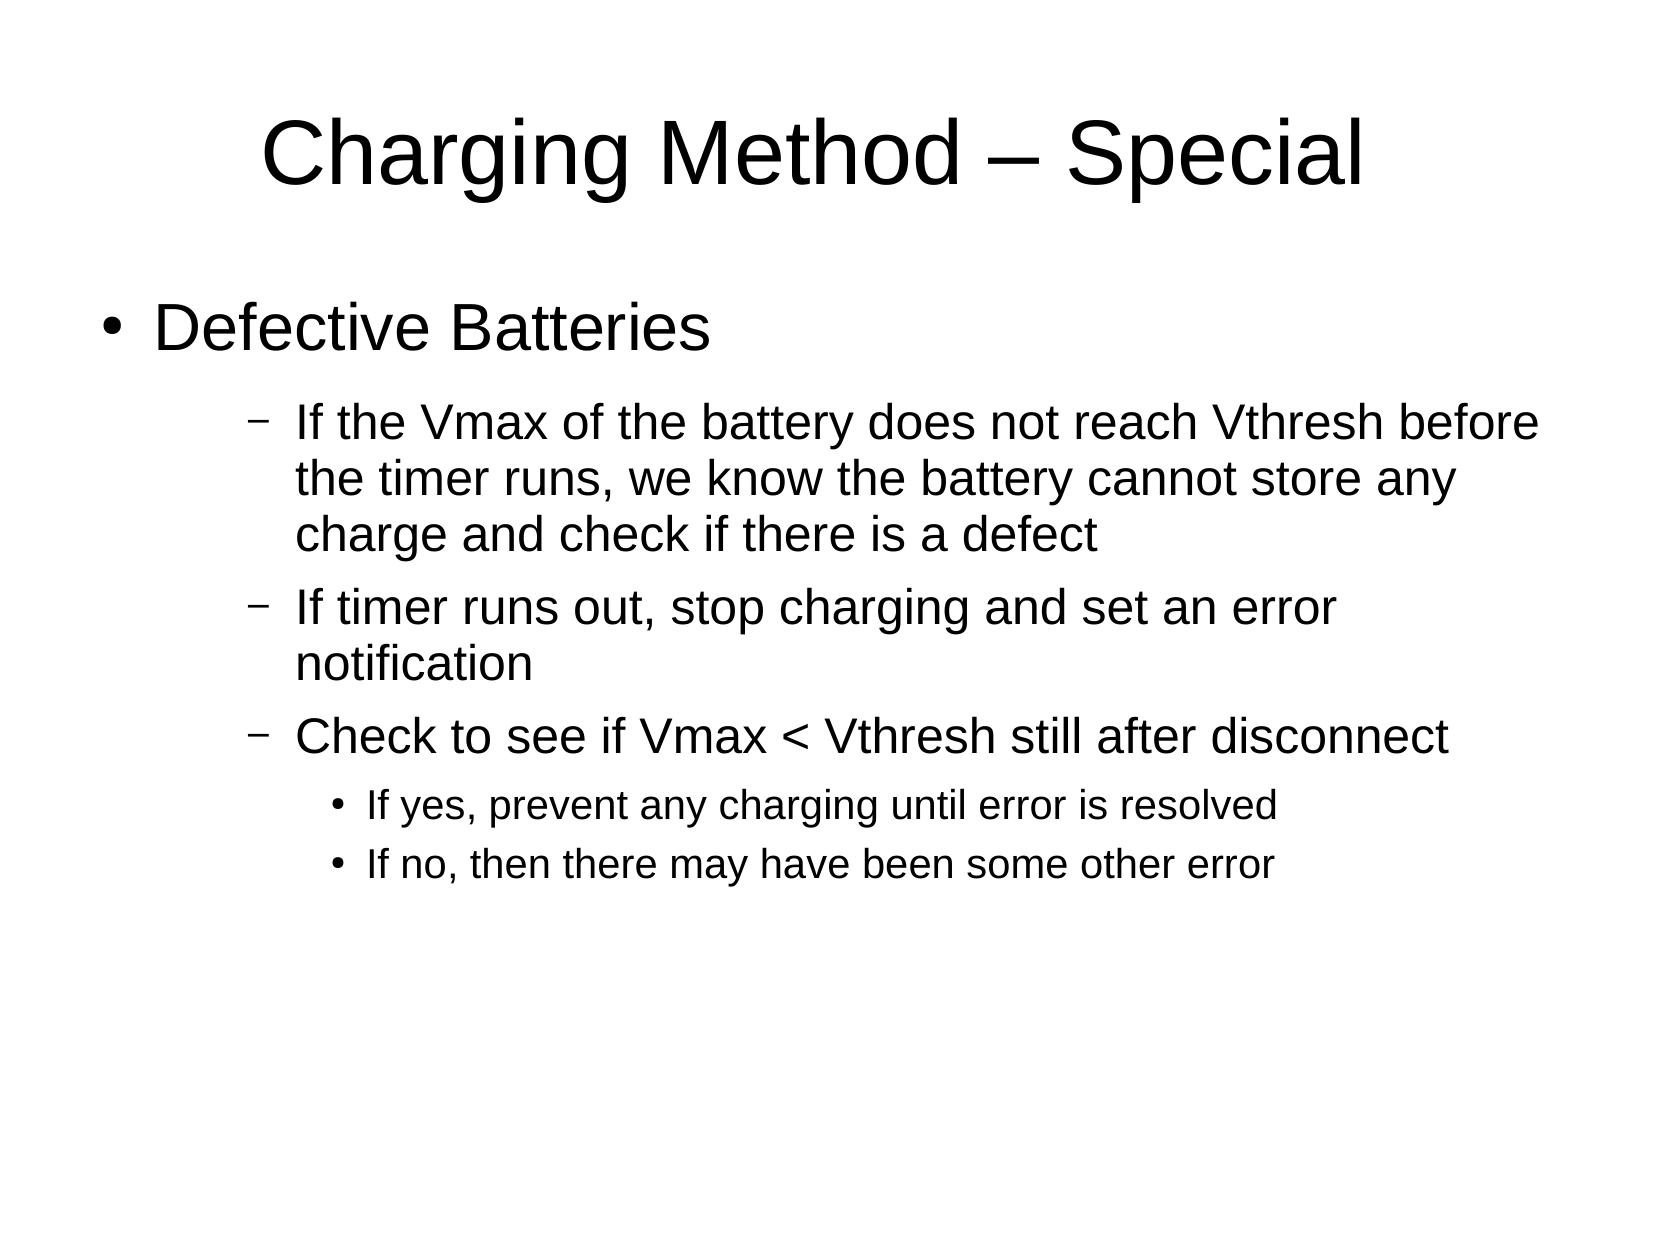

# Charging Method – Special
Defective Batteries
If the Vmax of the battery does not reach Vthresh before the timer runs, we know the battery cannot store any charge and check if there is a defect
If timer runs out, stop charging and set an error notification
Check to see if Vmax < Vthresh still after disconnect
If yes, prevent any charging until error is resolved
If no, then there may have been some other error